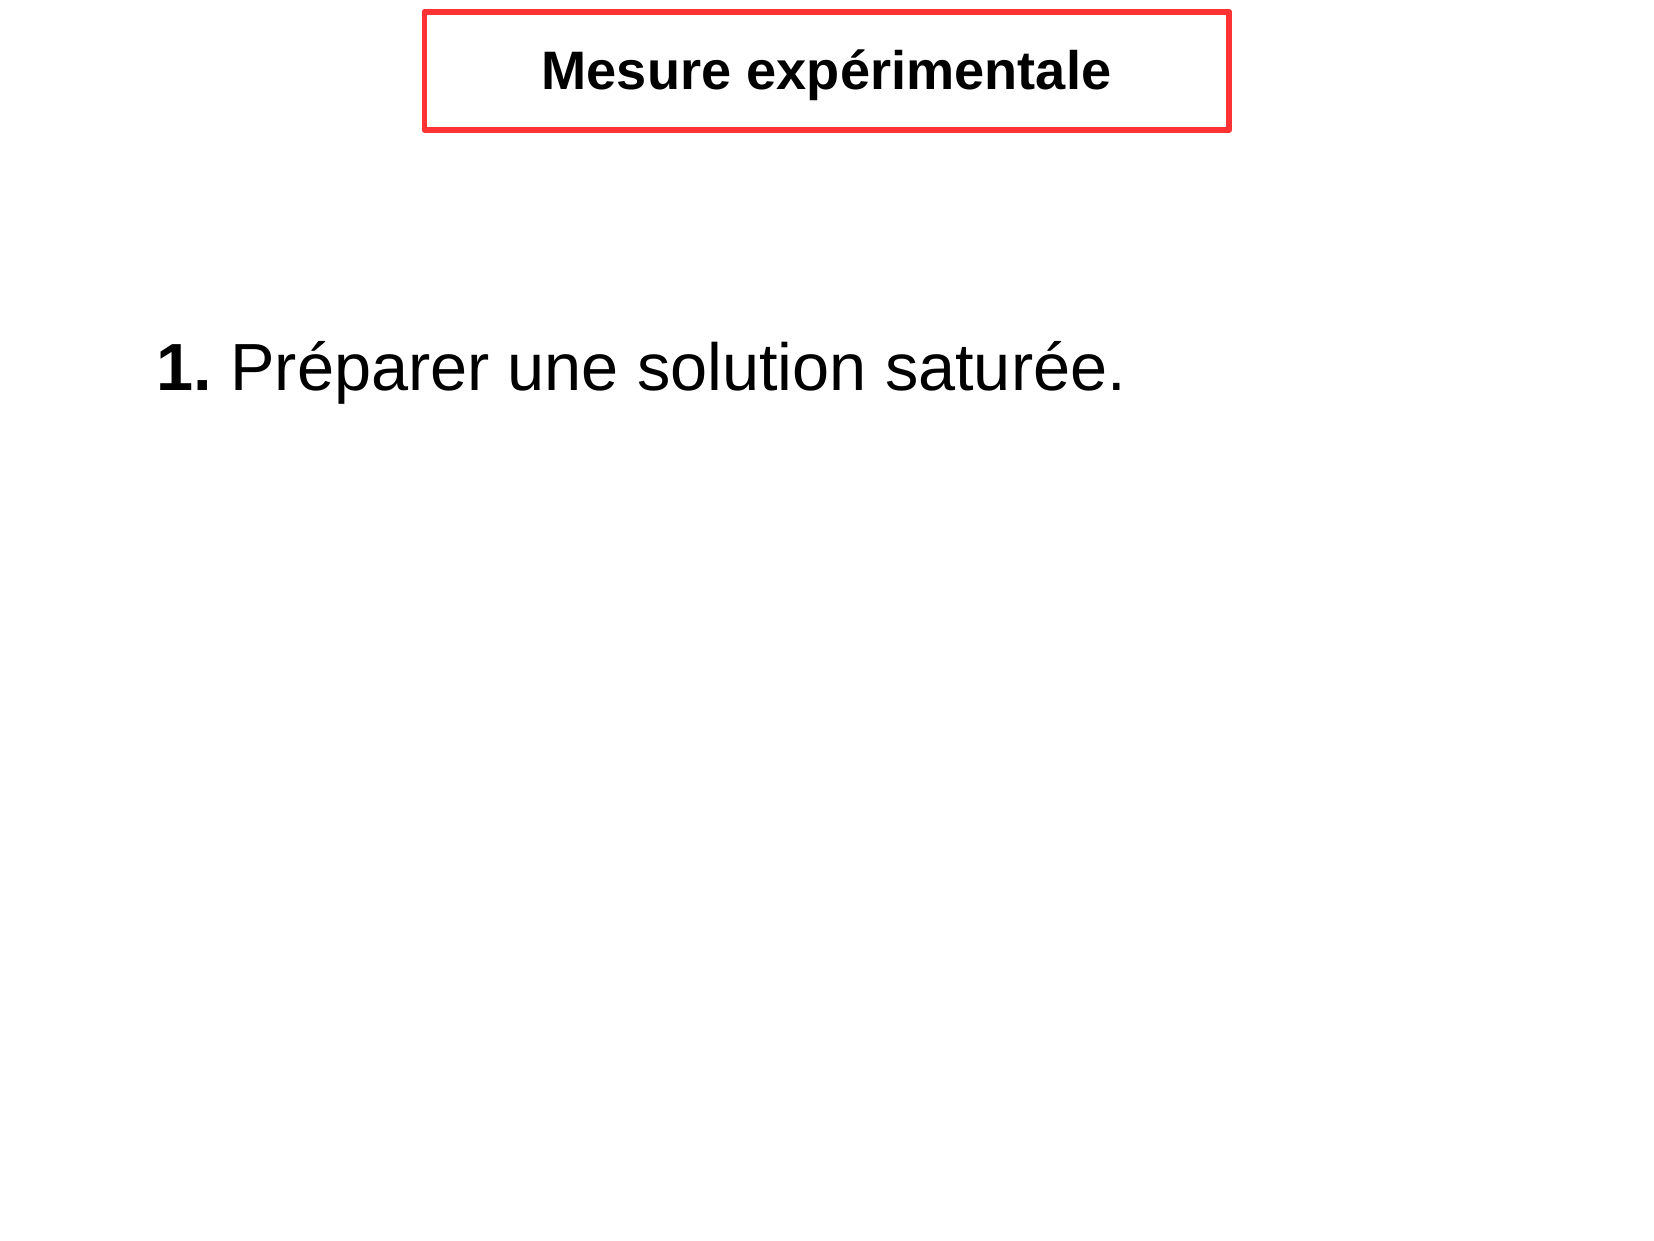

Mesure expérimentale
1. Préparer une solution saturée.